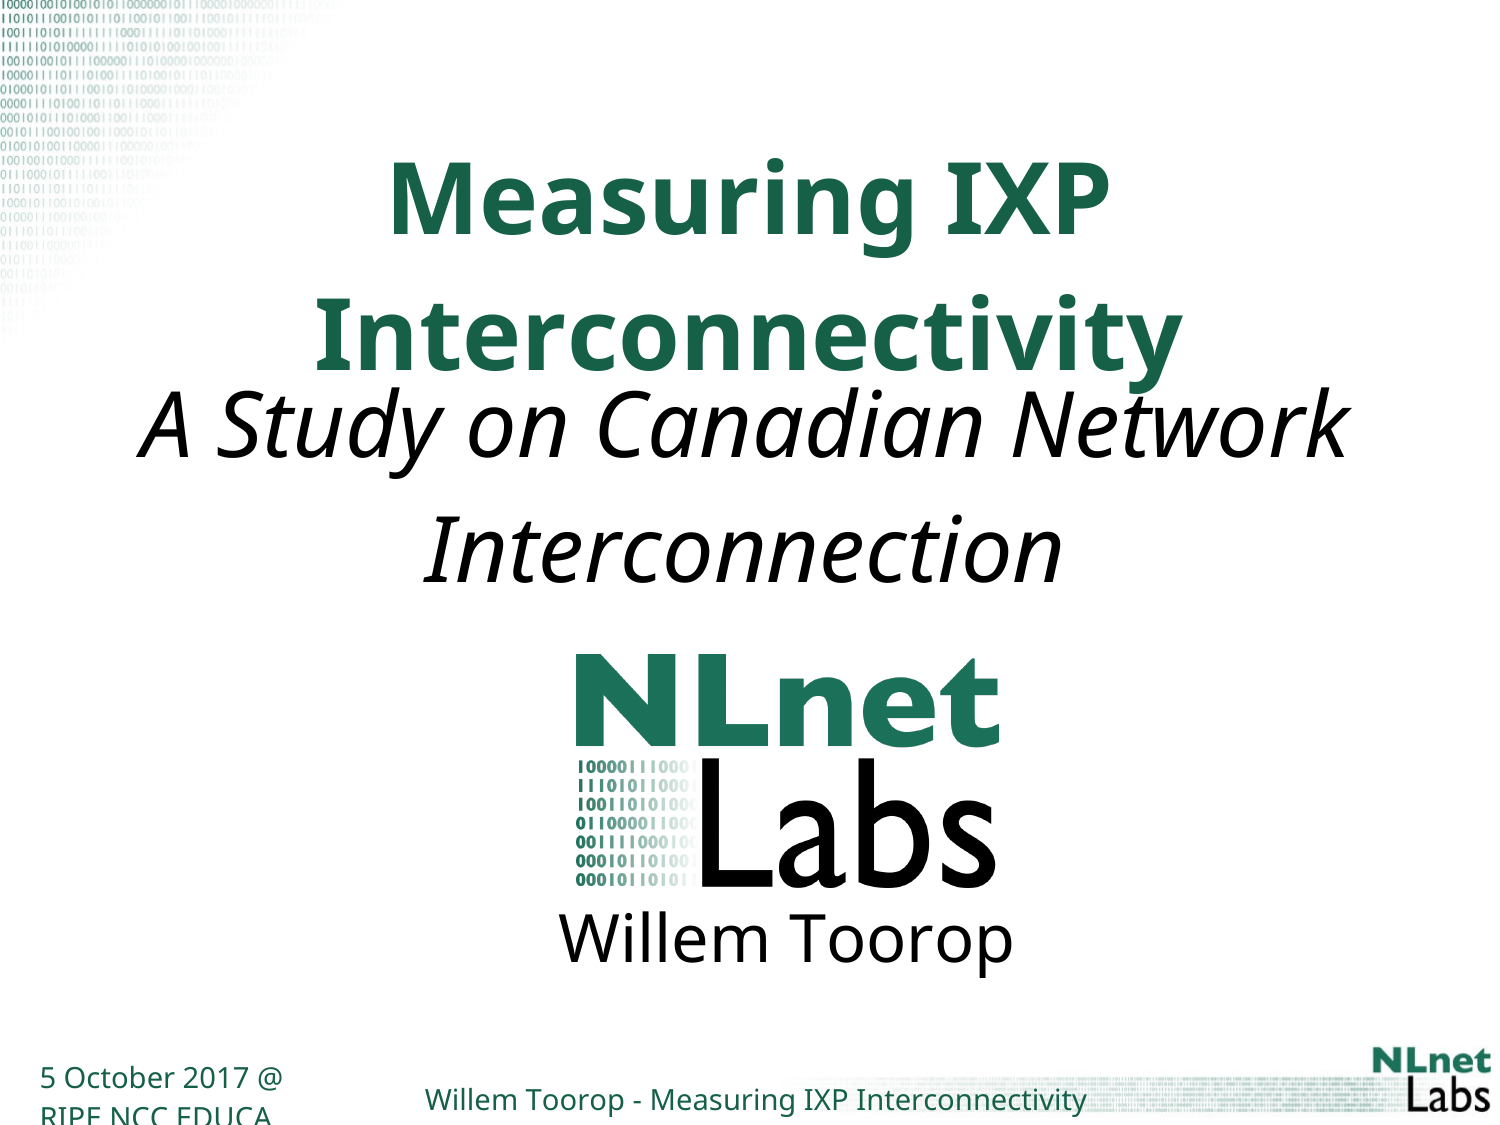

Measuring IXP Interconnectivity
# A Study on Canadian Network Interconnection
Willem Toorop